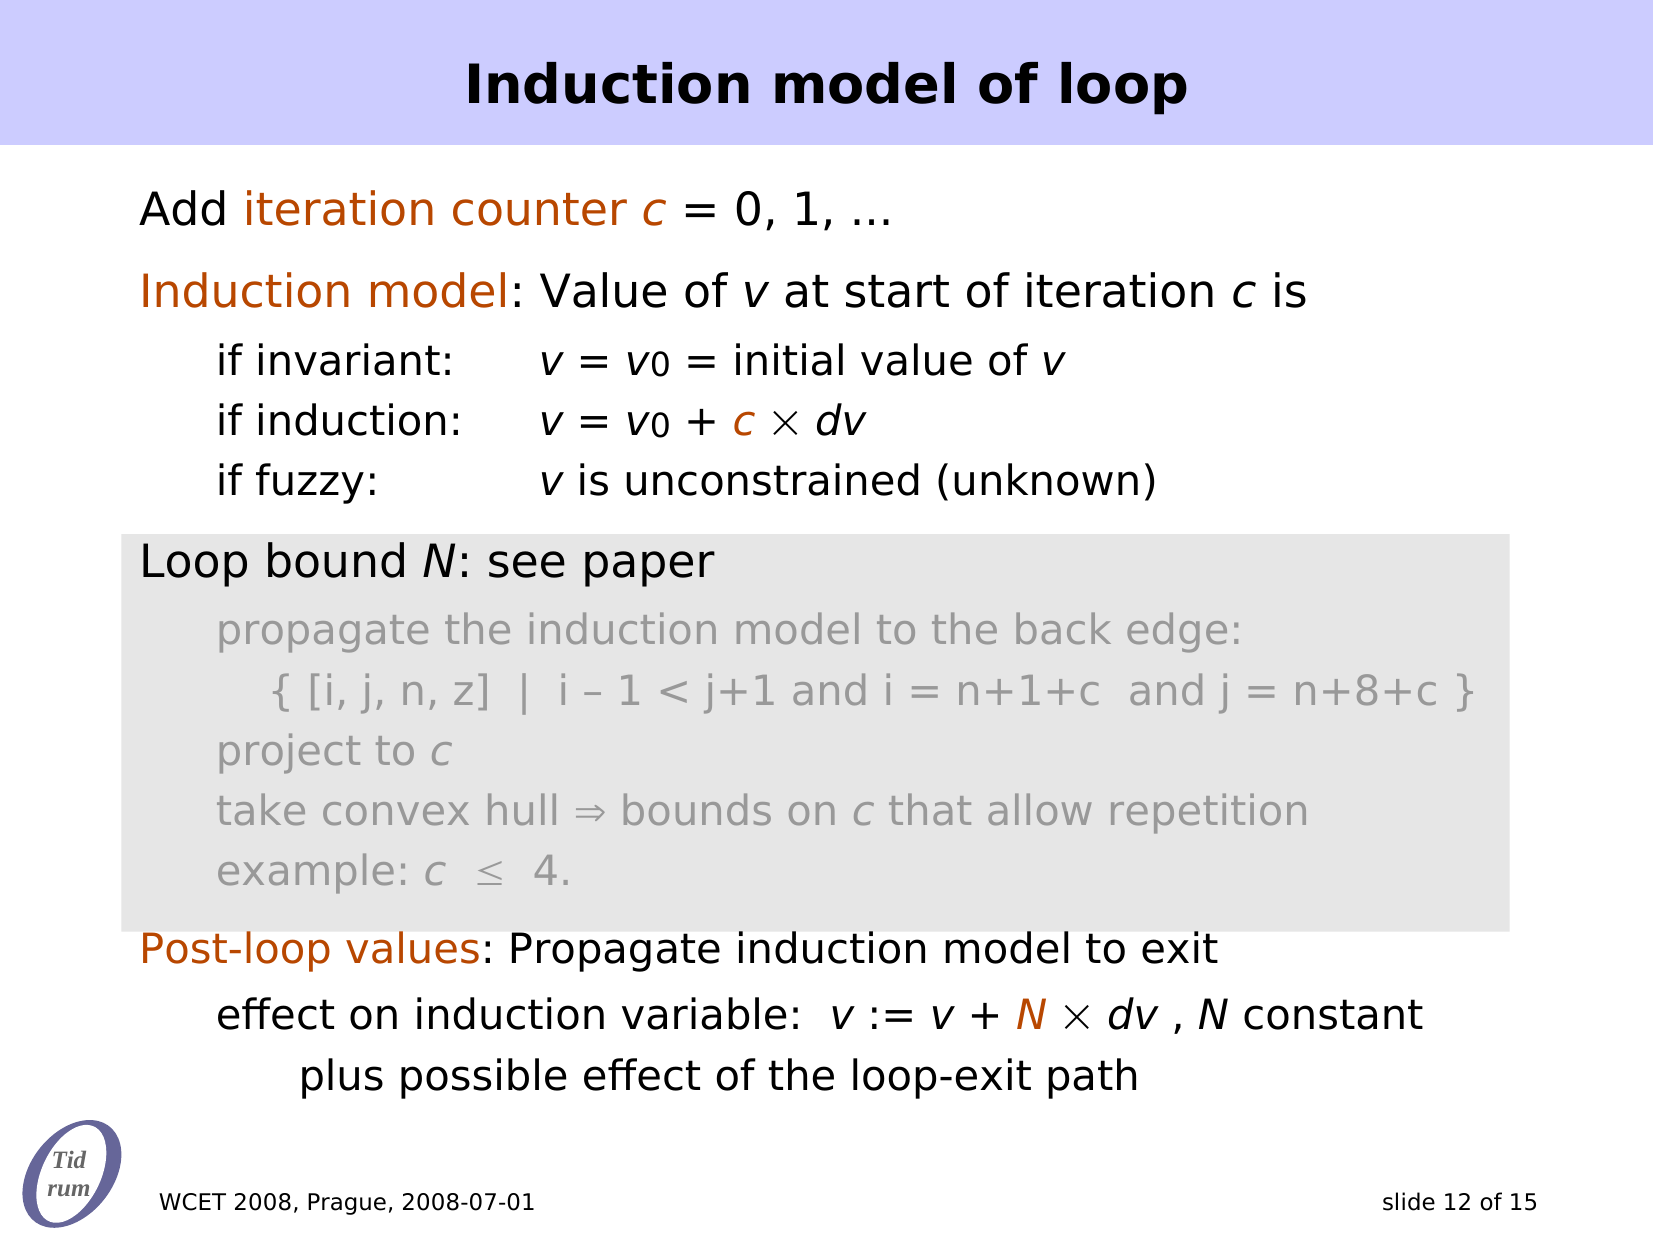

# Induction model of loop
Add iteration counter c = 0, 1, ...
Induction model: Value of v at start of iteration c is
if invariant:	v = v0 = initial value of v
if induction:	v = v0 + c  dv
if fuzzy:	v is unconstrained (unknown)
Loop bound N: see paper
propagate the induction model to the back edge:
 	{ [i, j, n, z] | i – 1 < j+1 and i = n+1+c and j = n+8+c }
project to c
take convex hull  bounds on c that allow repetition
example: c  4.
Post-loop values: Propagate induction model to exit
effect on induction variable: v := v + N  dv , N constant
plus possible effect of the loop-exit path